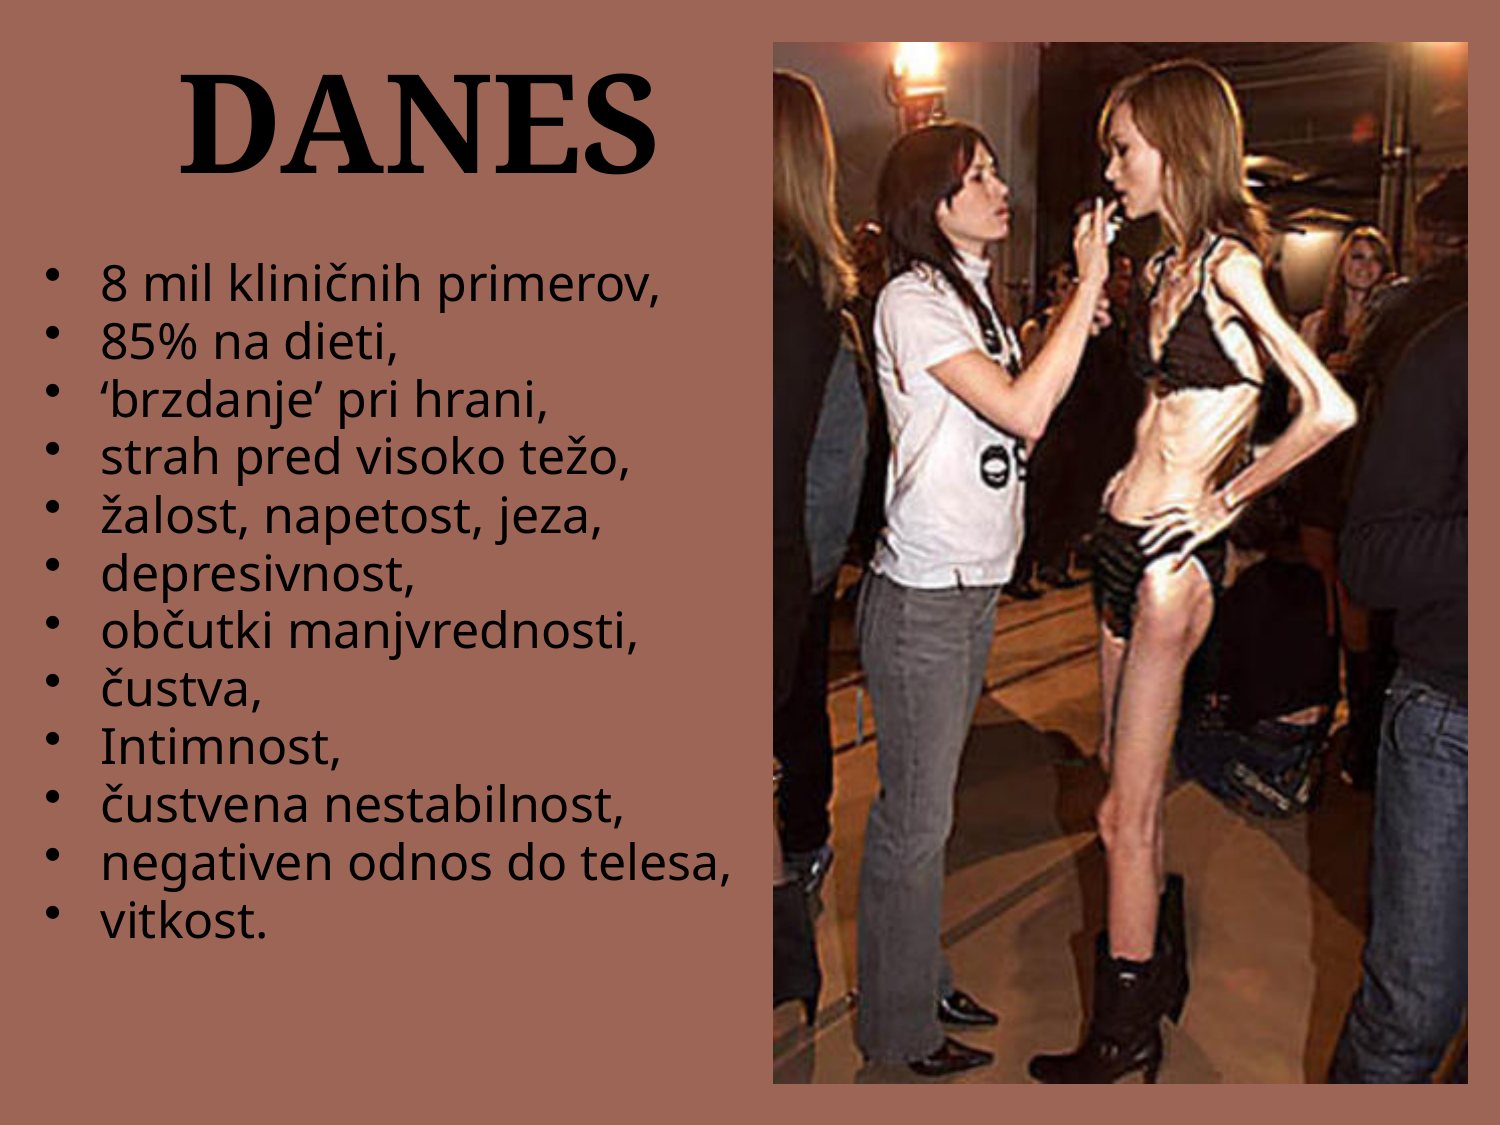

# DANES
8 mil kliničnih primerov,
85% na dieti,
‘brzdanje’ pri hrani,
strah pred visoko težo,
žalost, napetost, jeza,
depresivnost,
občutki manjvrednosti,
čustva,
Intimnost,
čustvena nestabilnost,
negativen odnos do telesa,
vitkost.